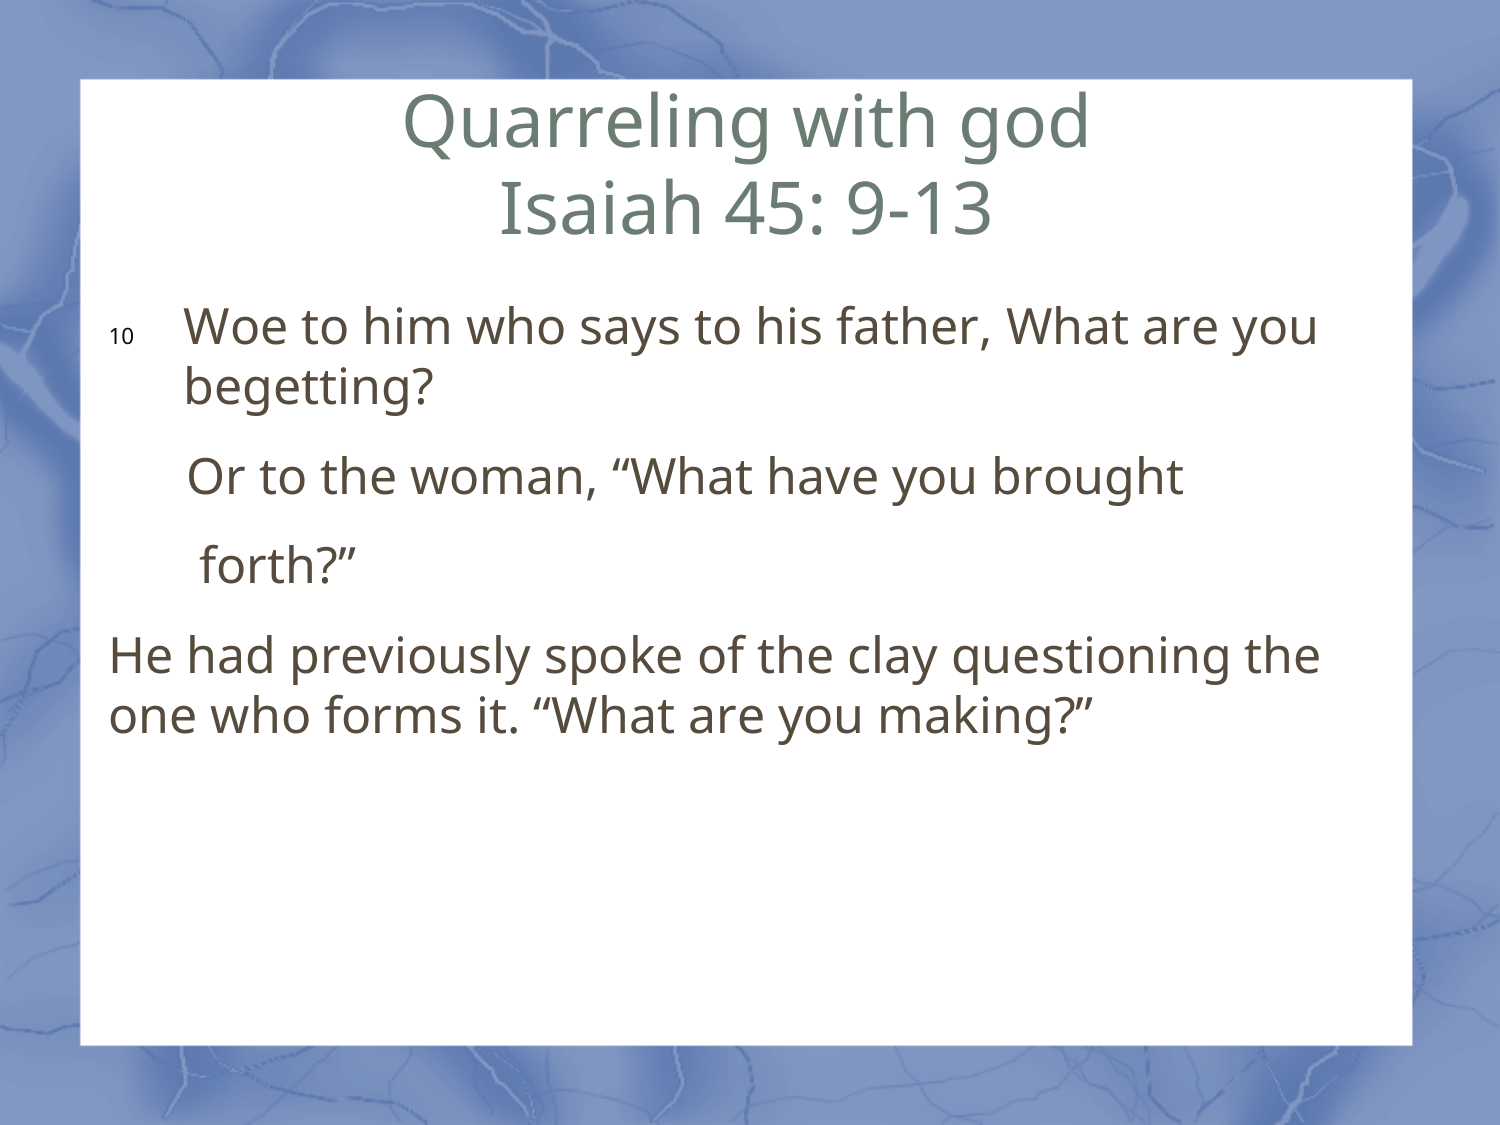

# Quarreling with god Isaiah 45: 9-13
Woe to him who says to his father, What are you begetting?
 Or to the woman, “What have you brought
 forth?”
He had previously spoke of the clay questioning the one who forms it. “What are you making?”